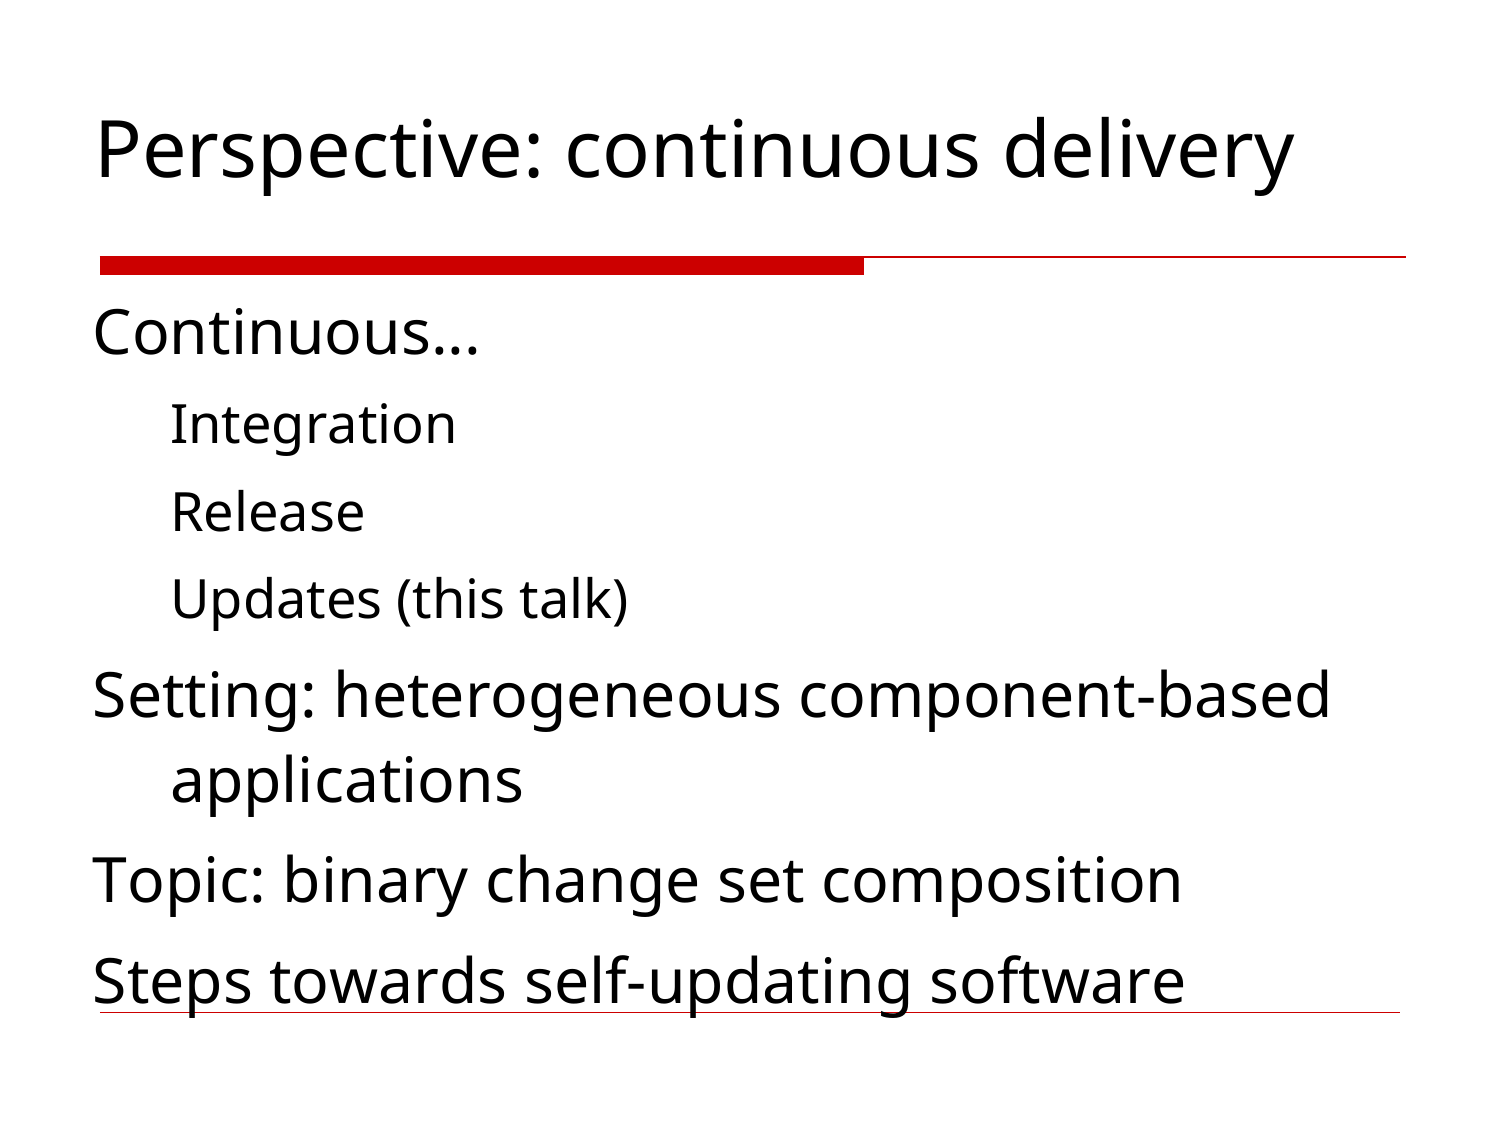

# Perspective: continuous delivery
Continuous...
Integration
Release
Updates (this talk)
Setting: heterogeneous component-based applications
Topic: binary change set composition
Steps towards self-updating software